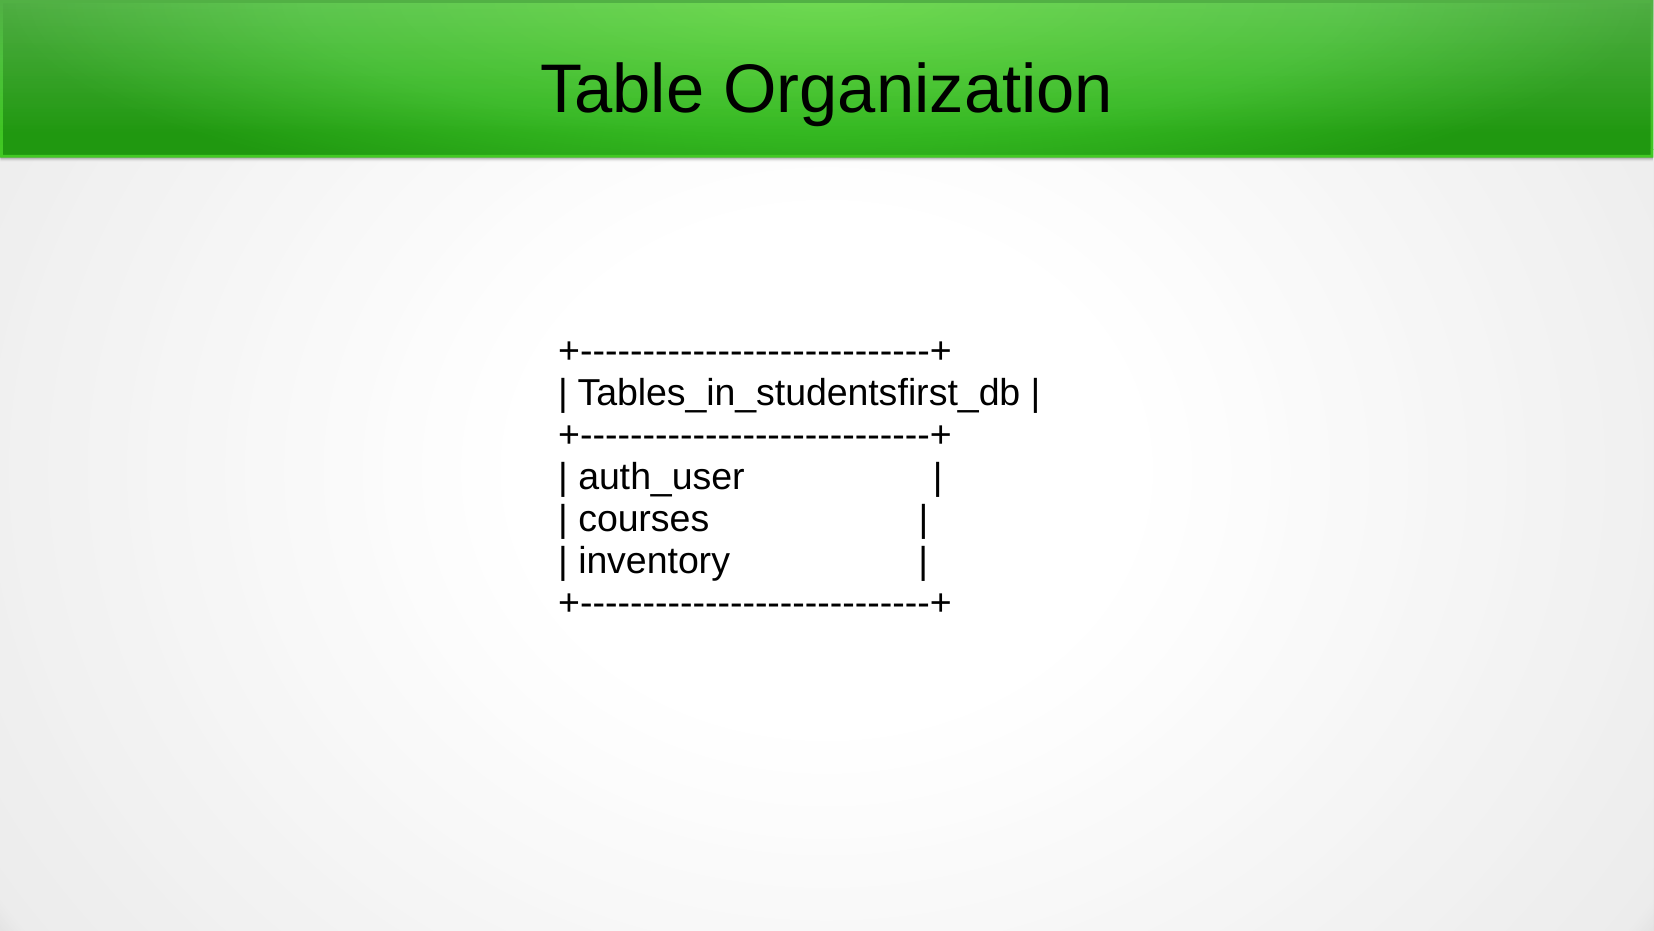

# Table Organization
+----------------------------+
| Tables_in_studentsfirst_db |
+----------------------------+
| auth_user |
| courses |
| inventory |
+----------------------------+